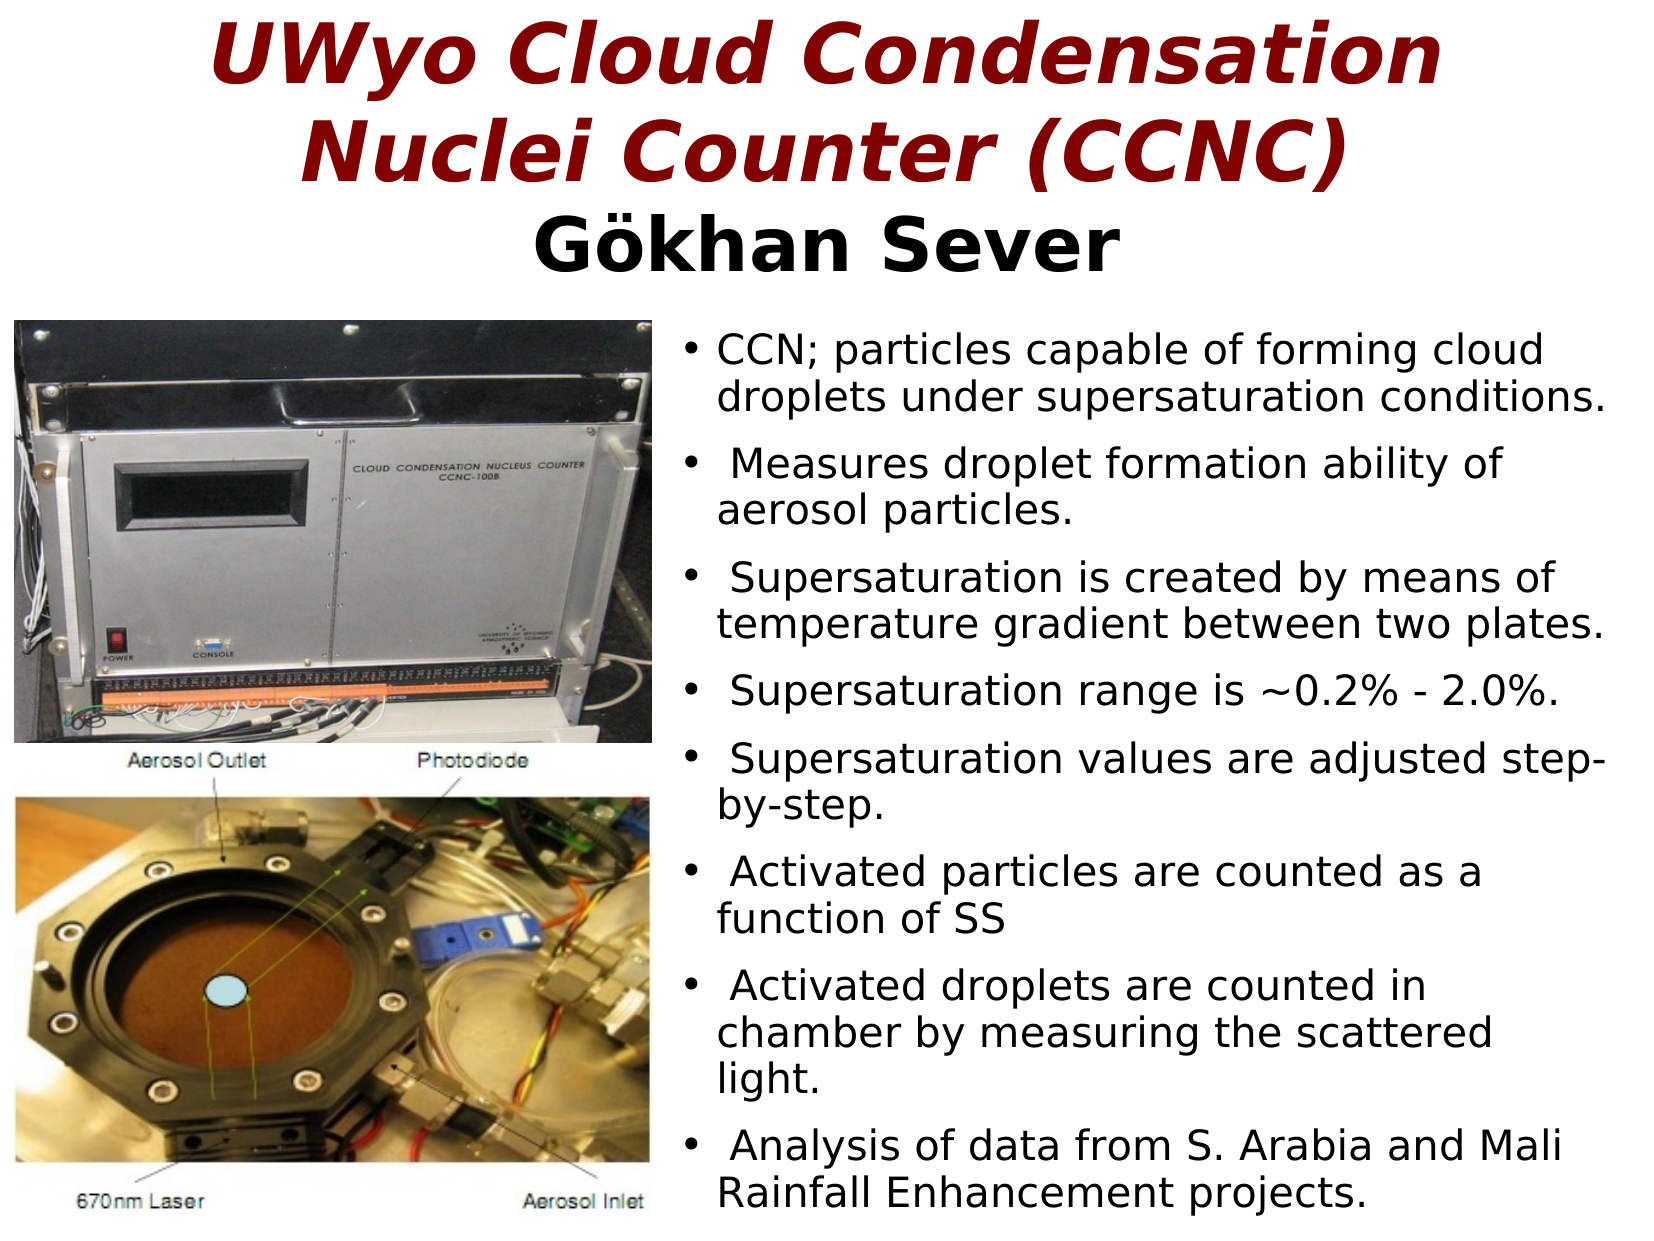

UWyo Cloud Condensation
Nuclei Counter (CCNC)
Gökhan Sever
CCN; particles capable of forming cloud droplets under supersaturation conditions.
 Measures droplet formation ability of aerosol particles.
 Supersaturation is created by means of temperature gradient between two plates.
 Supersaturation range is ~0.2% - 2.0%.
 Supersaturation values are adjusted step-by-step.
 Activated particles are counted as a function of SS
 Activated droplets are counted in chamber by measuring the scattered light.
 Analysis of data from S. Arabia and Mali Rainfall Enhancement projects.